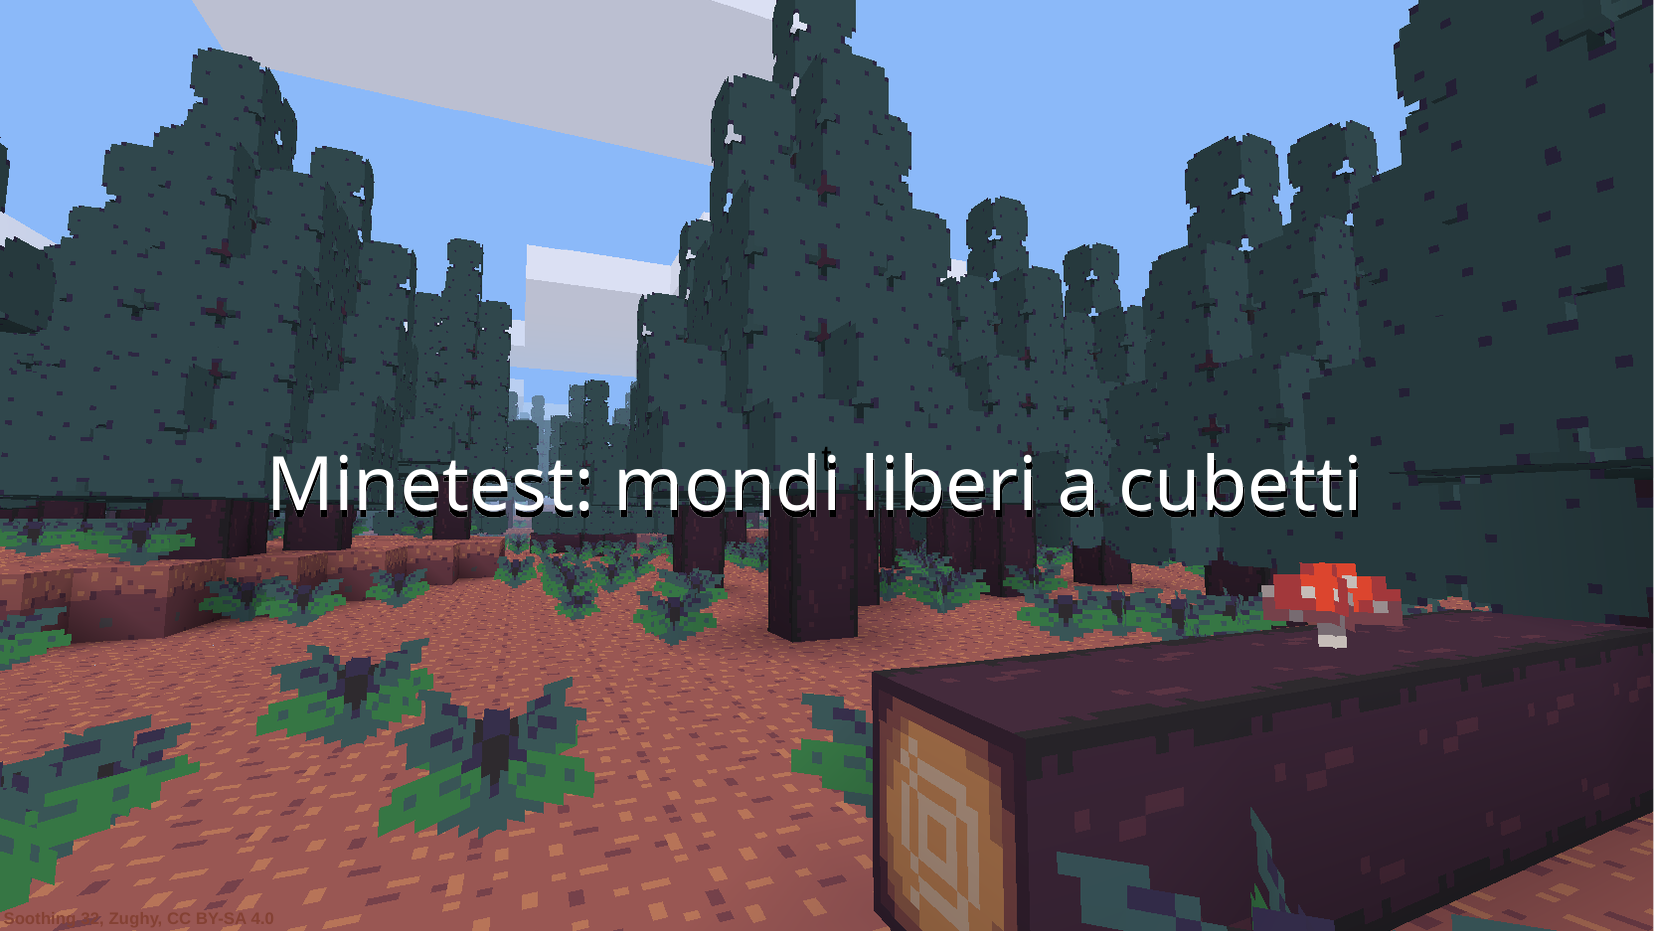

t
# Minetest: mondi liberi a cubetti
Soothing 32, Zughy, CC BY-SA 4.0